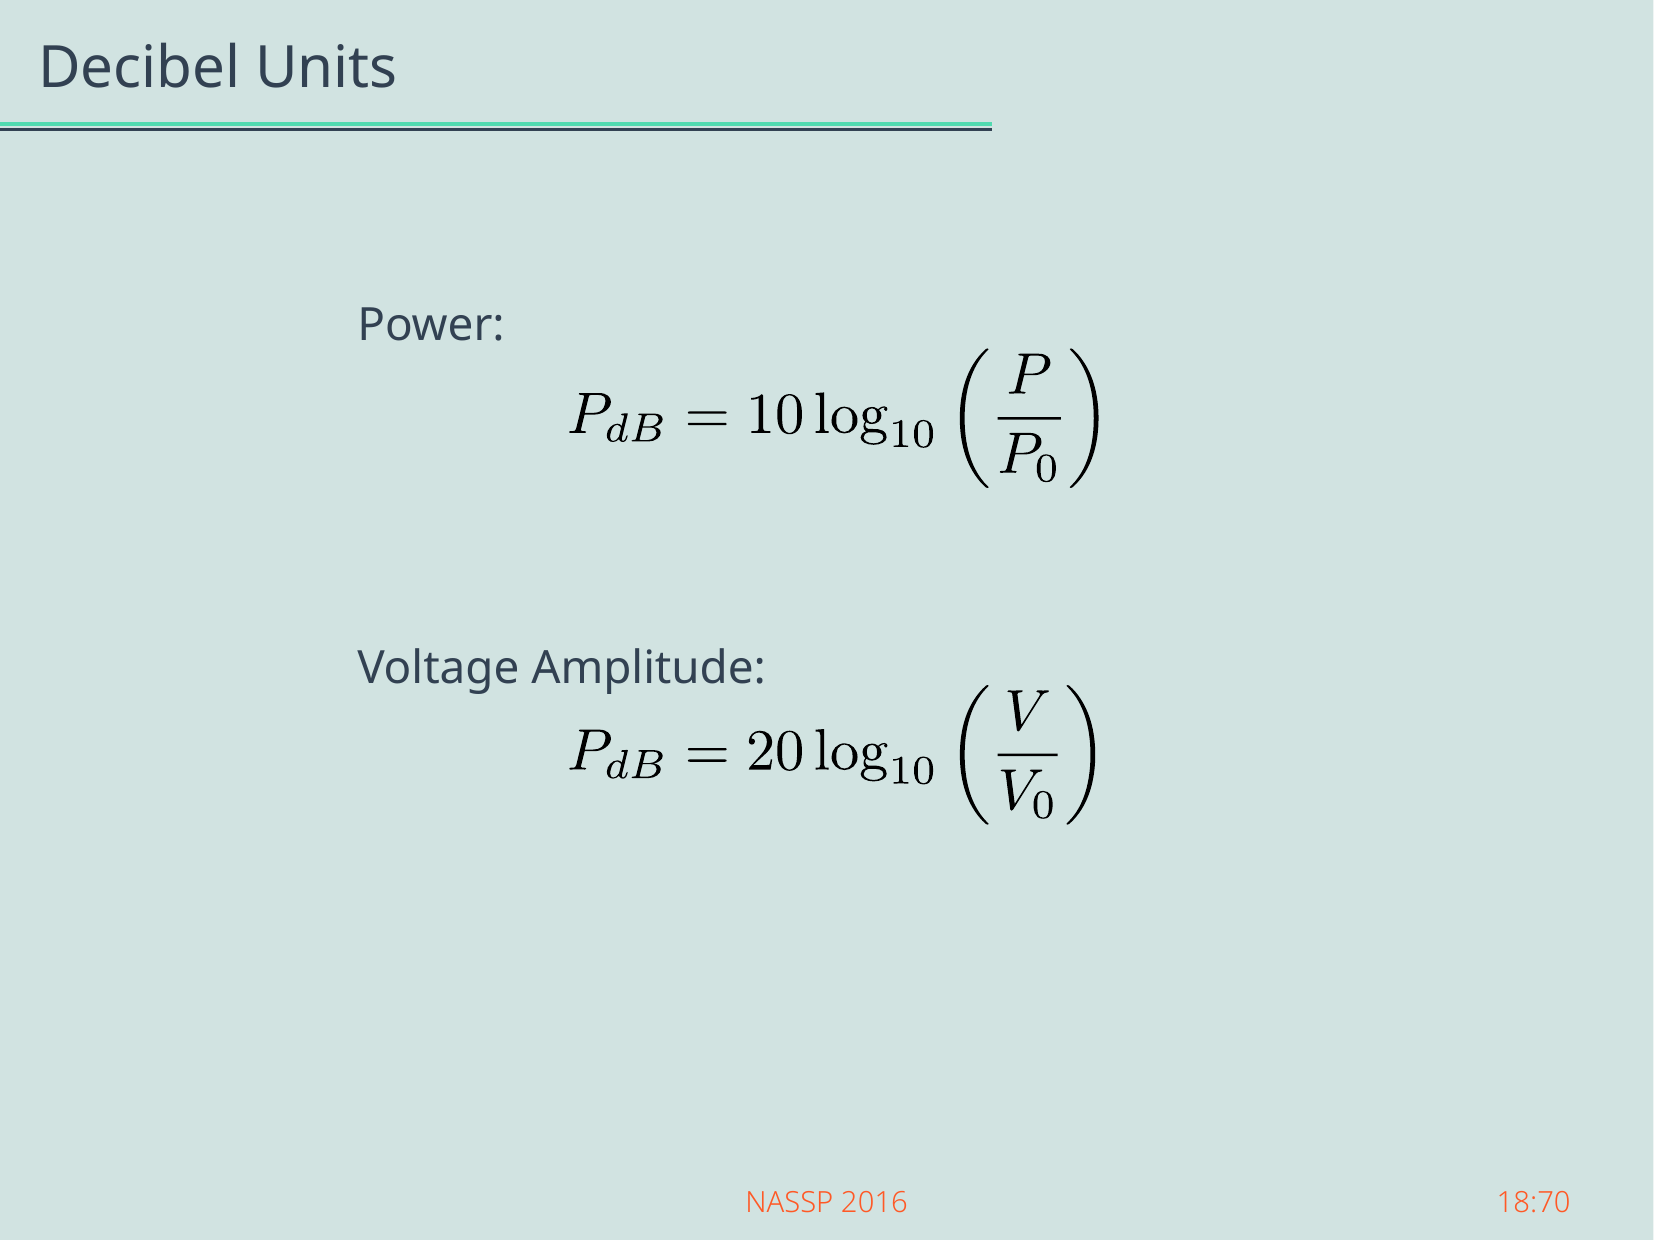

Decibel Units
Power:
Voltage Amplitude:
NASSP 2016
18